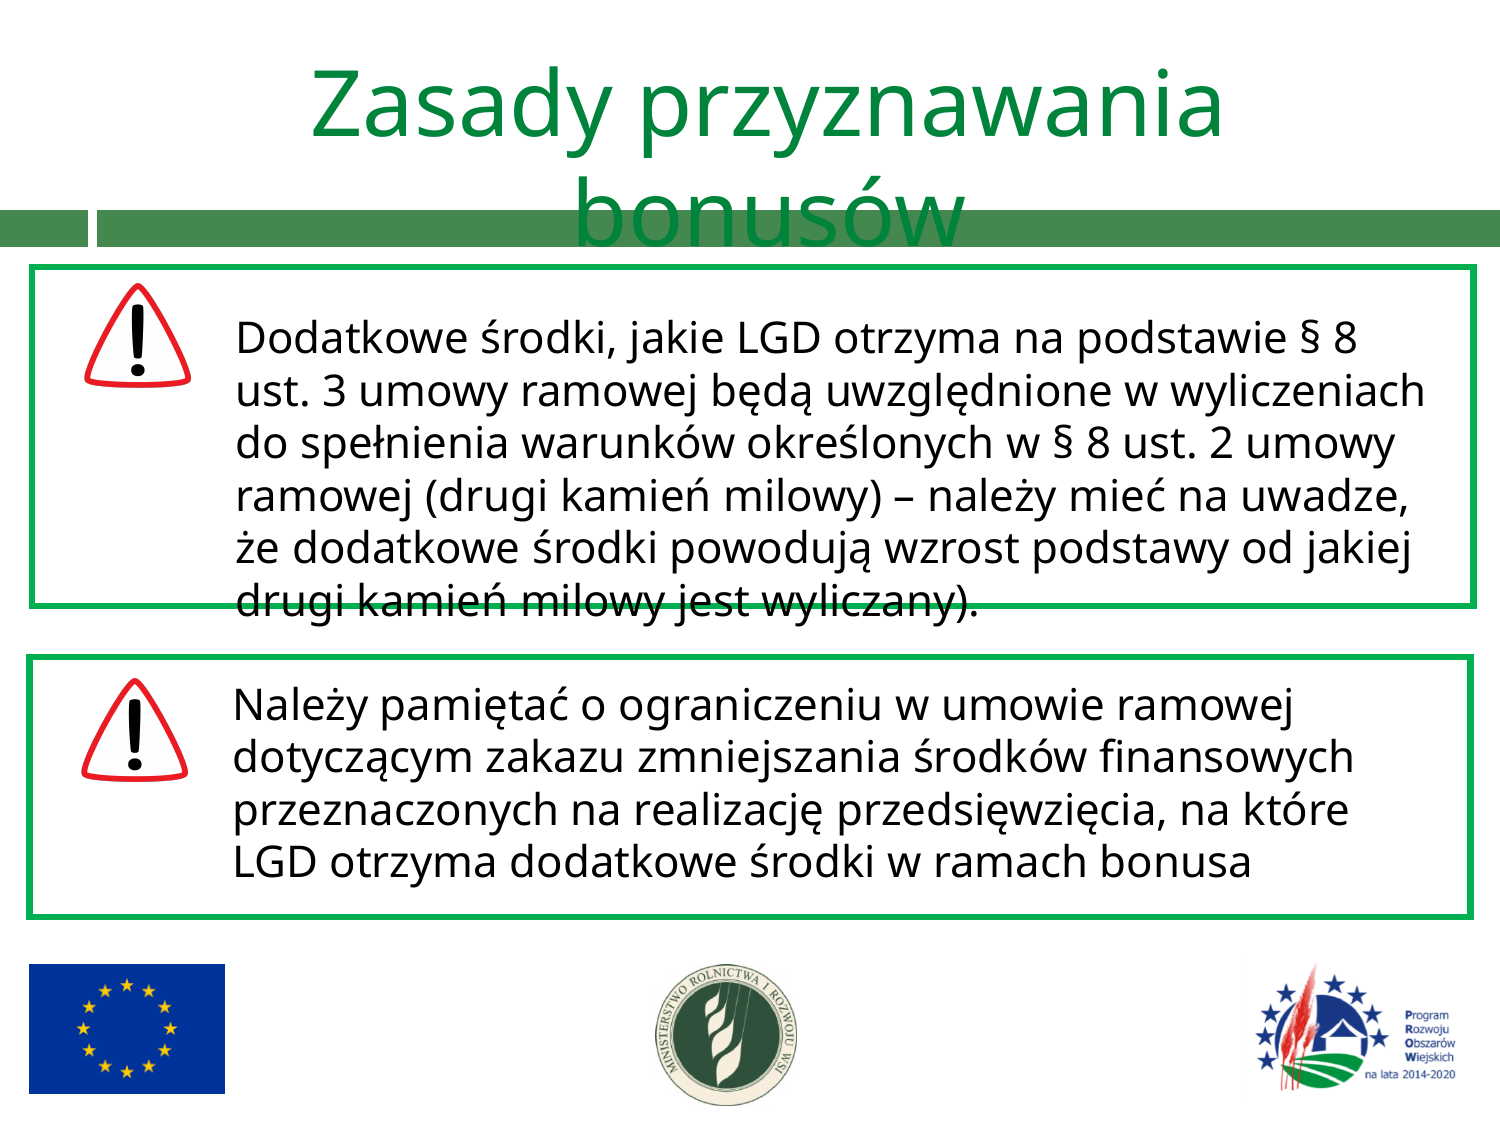

# Zasady przyznawania bonusów
Dodatkowe środki, jakie LGD otrzyma na podstawie § 8 ust. 3 umowy ramowej będą uwzględnione w wyliczeniach do spełnienia warunków określonych w § 8 ust. 2 umowy ramowej (drugi kamień milowy) – należy mieć na uwadze, że dodatkowe środki powodują wzrost podstawy od jakiej drugi kamień milowy jest wyliczany).
Należy pamiętać o ograniczeniu w umowie ramowej dotyczącym zakazu zmniejszania środków finansowych przeznaczonych na realizację przedsięwzięcia, na które LGD otrzyma dodatkowe środki w ramach bonusa